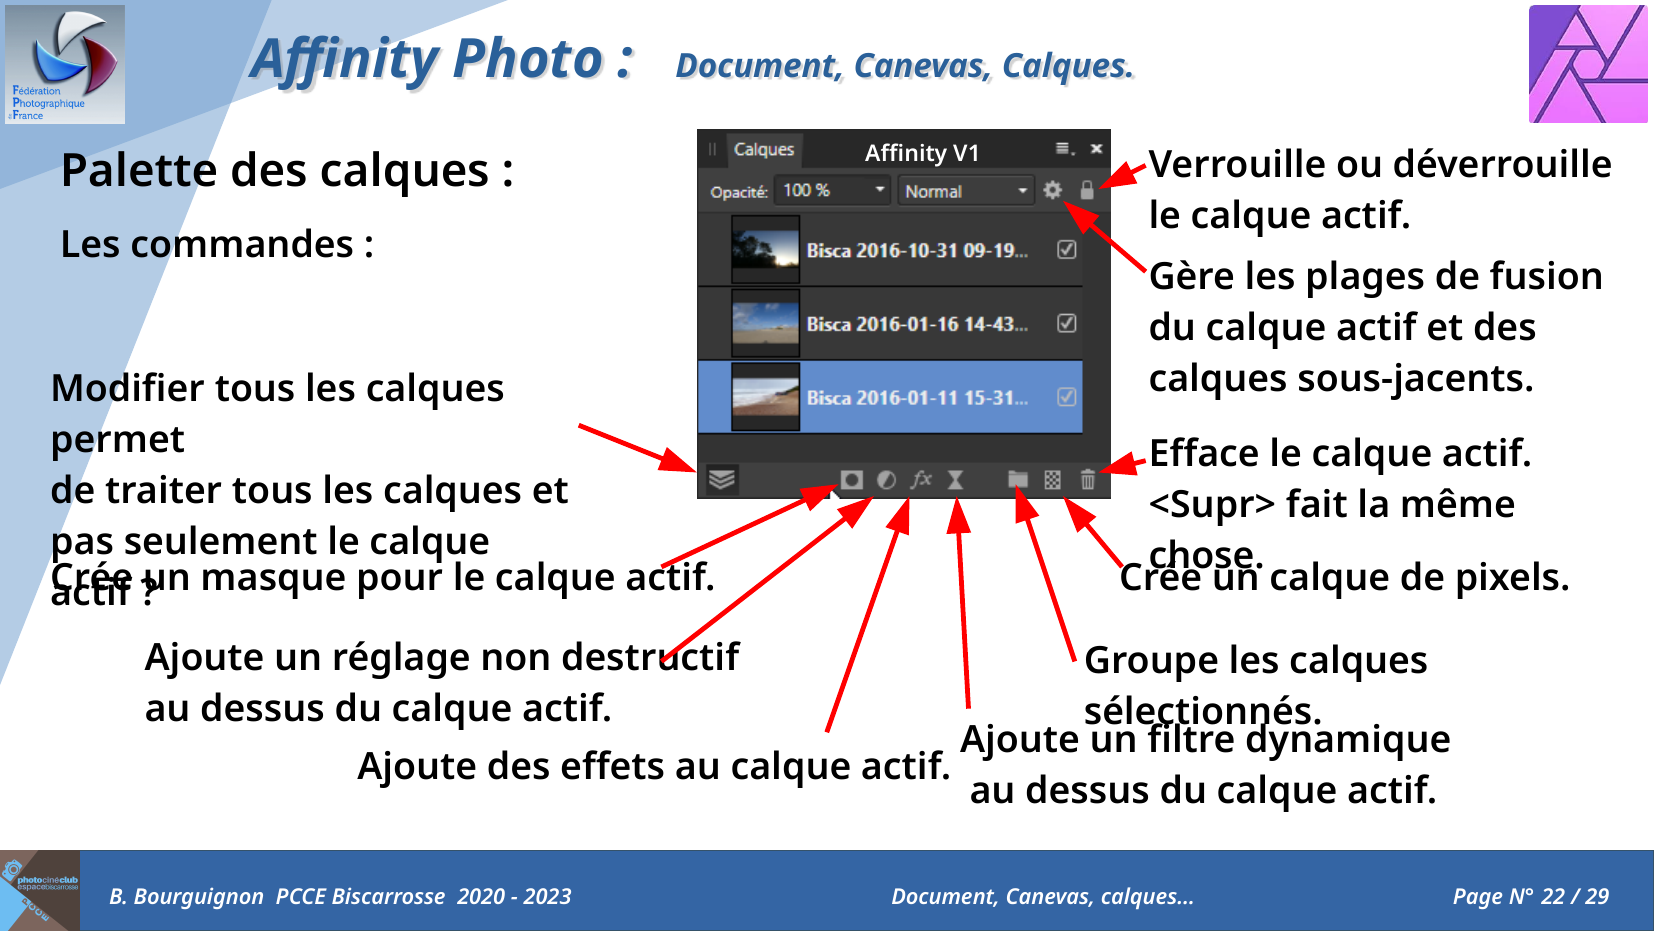

Palette des calques :
Les commandes :
Affinity V1
Verrouille ou déverrouille le calque actif.
Gère les plages de fusion du calque actif et des calques sous-jacents.
Modifier tous les calques permet
de traiter tous les calques et pas seulement le calque actif ?
Efface le calque actif.
<Supr> fait la même chose.
Crée un masque pour le calque actif.
Crée un calque de pixels.
Ajoute un réglage non destructif
au dessus du calque actif.
Groupe les calques sélectionnés.
Ajoute un filtre dynamique
 au dessus du calque actif.
Ajoute des effets au calque actif.